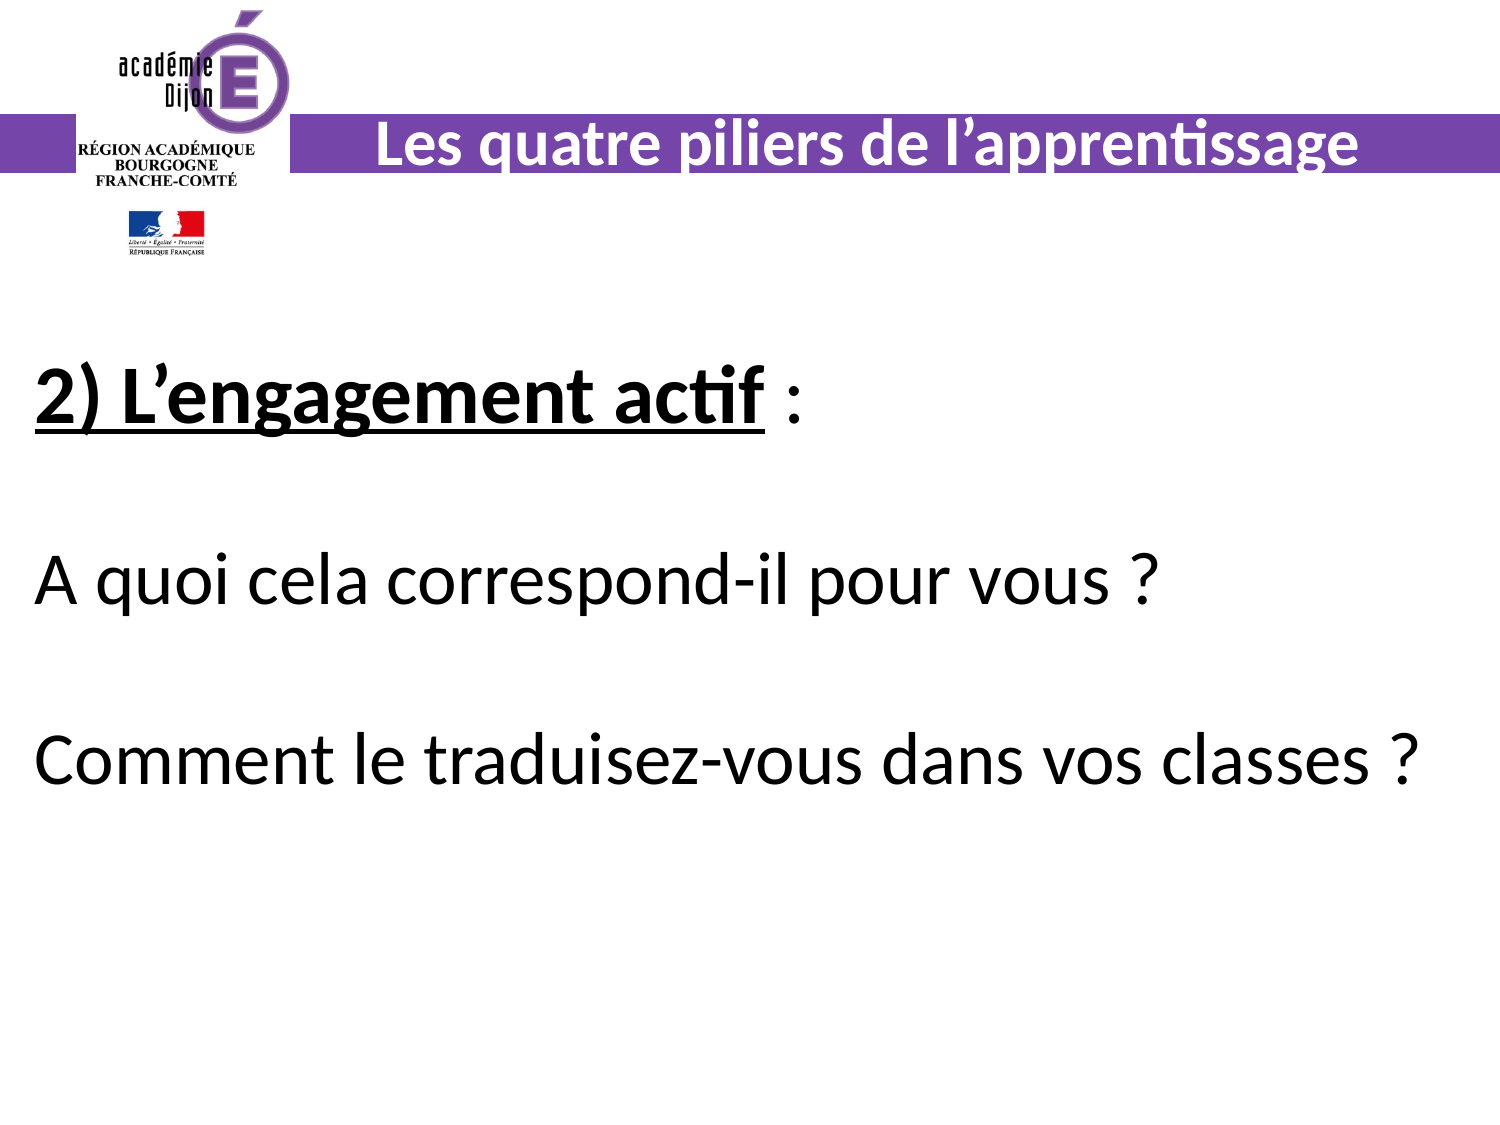

# Les quatre piliers de l’apprentissage
2) L’engagement actif :
A quoi cela correspond-il pour vous ?
Comment le traduisez-vous dans vos classes ?